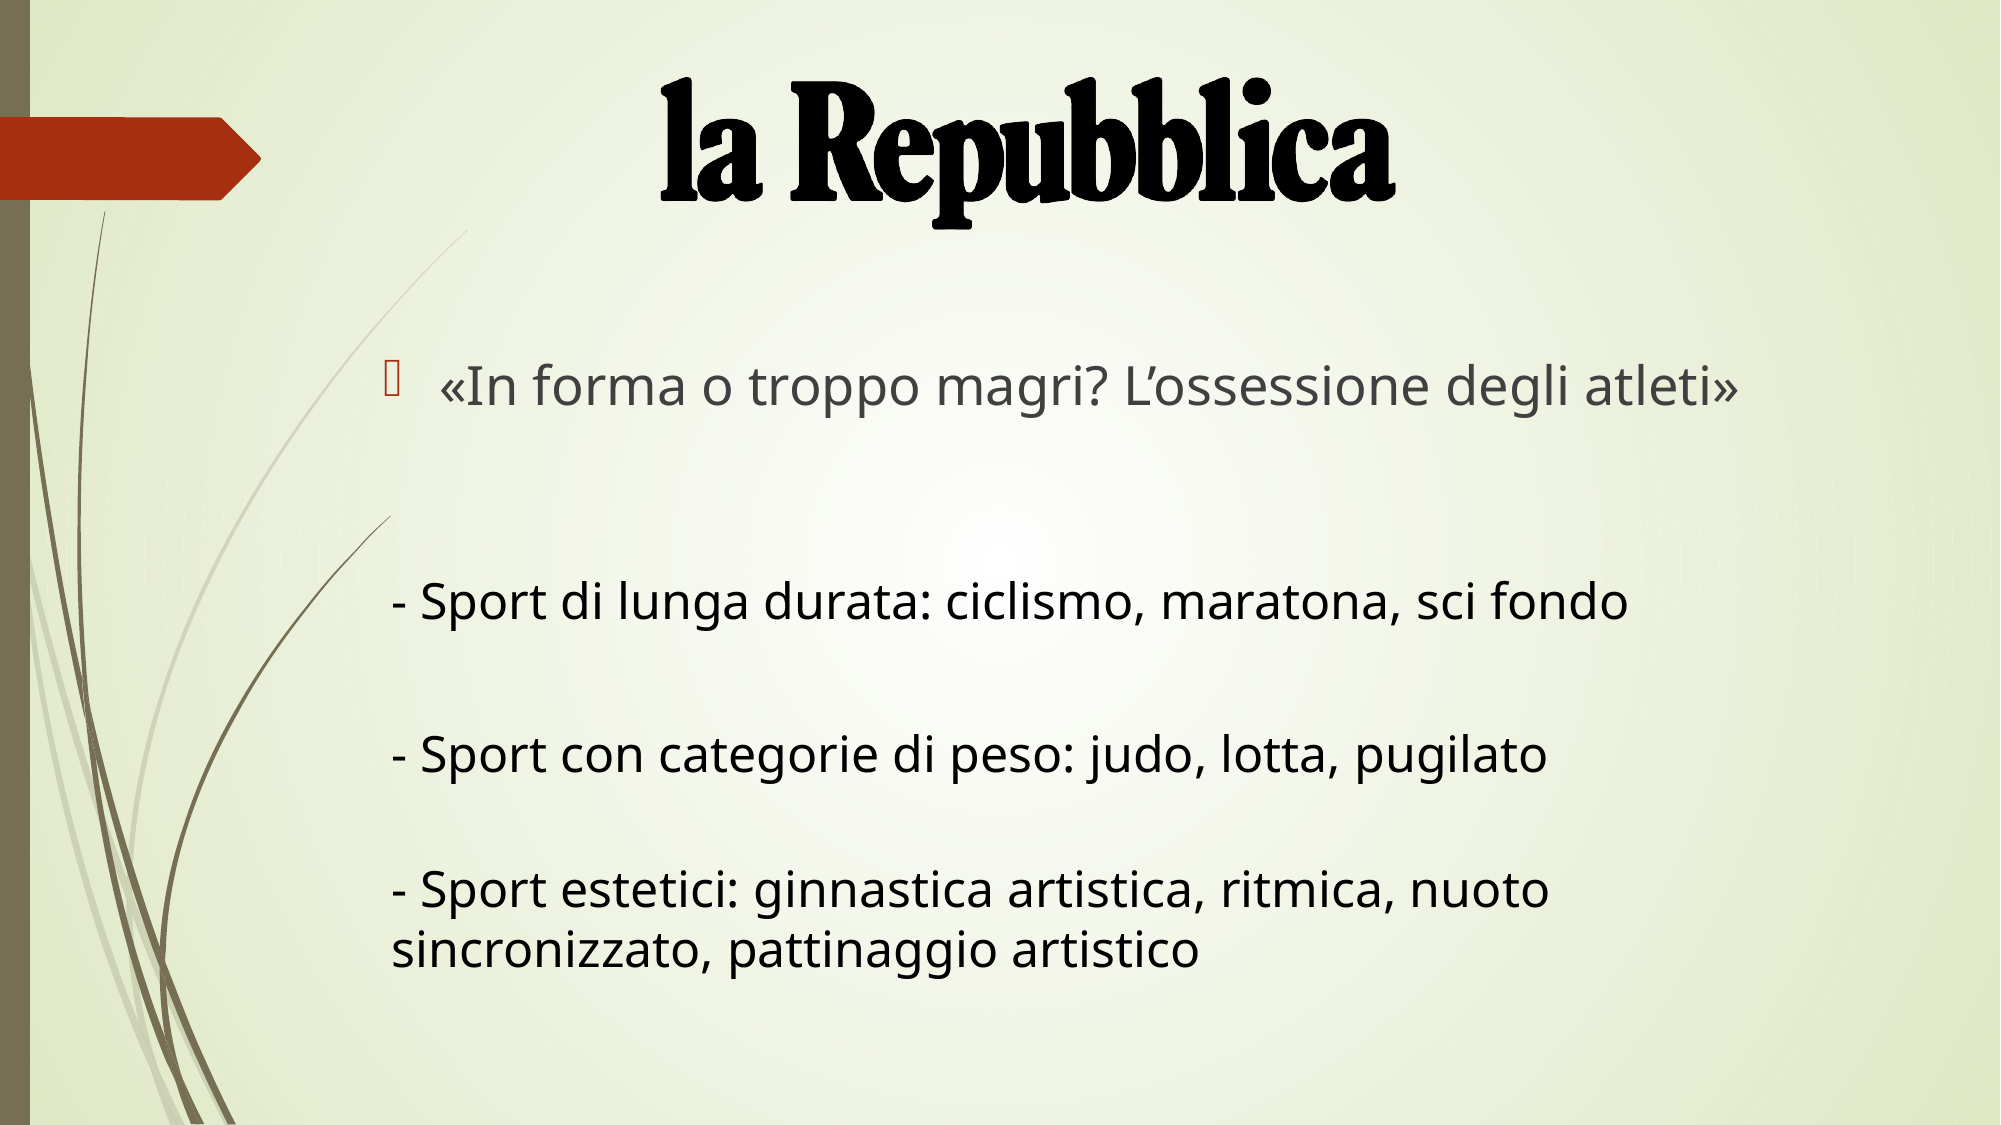

# «In forma o troppo magri? L’ossessione degli atleti»
- Sport di lunga durata: ciclismo, maratona, sci fondo
- Sport con categorie di peso: judo, lotta, pugilato
- Sport estetici: ginnastica artistica, ritmica, nuoto sincronizzato, pattinaggio artistico